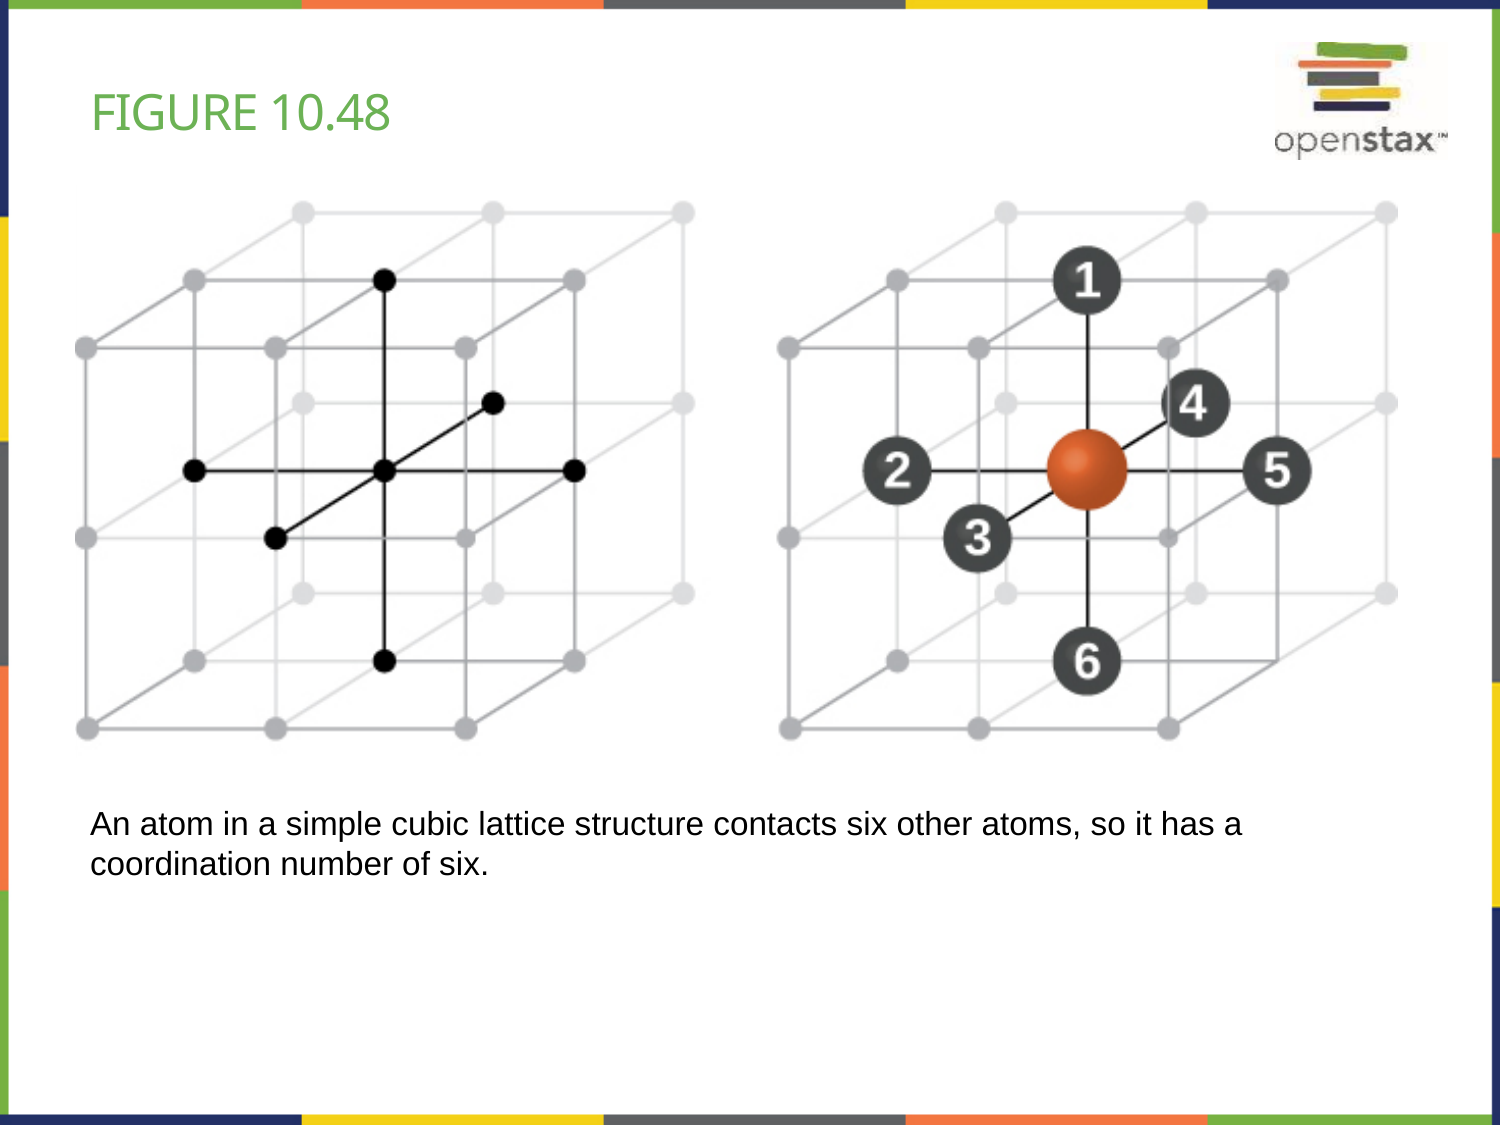

# Figure 10.48
An atom in a simple cubic lattice structure contacts six other atoms, so it has a coordination number of six.